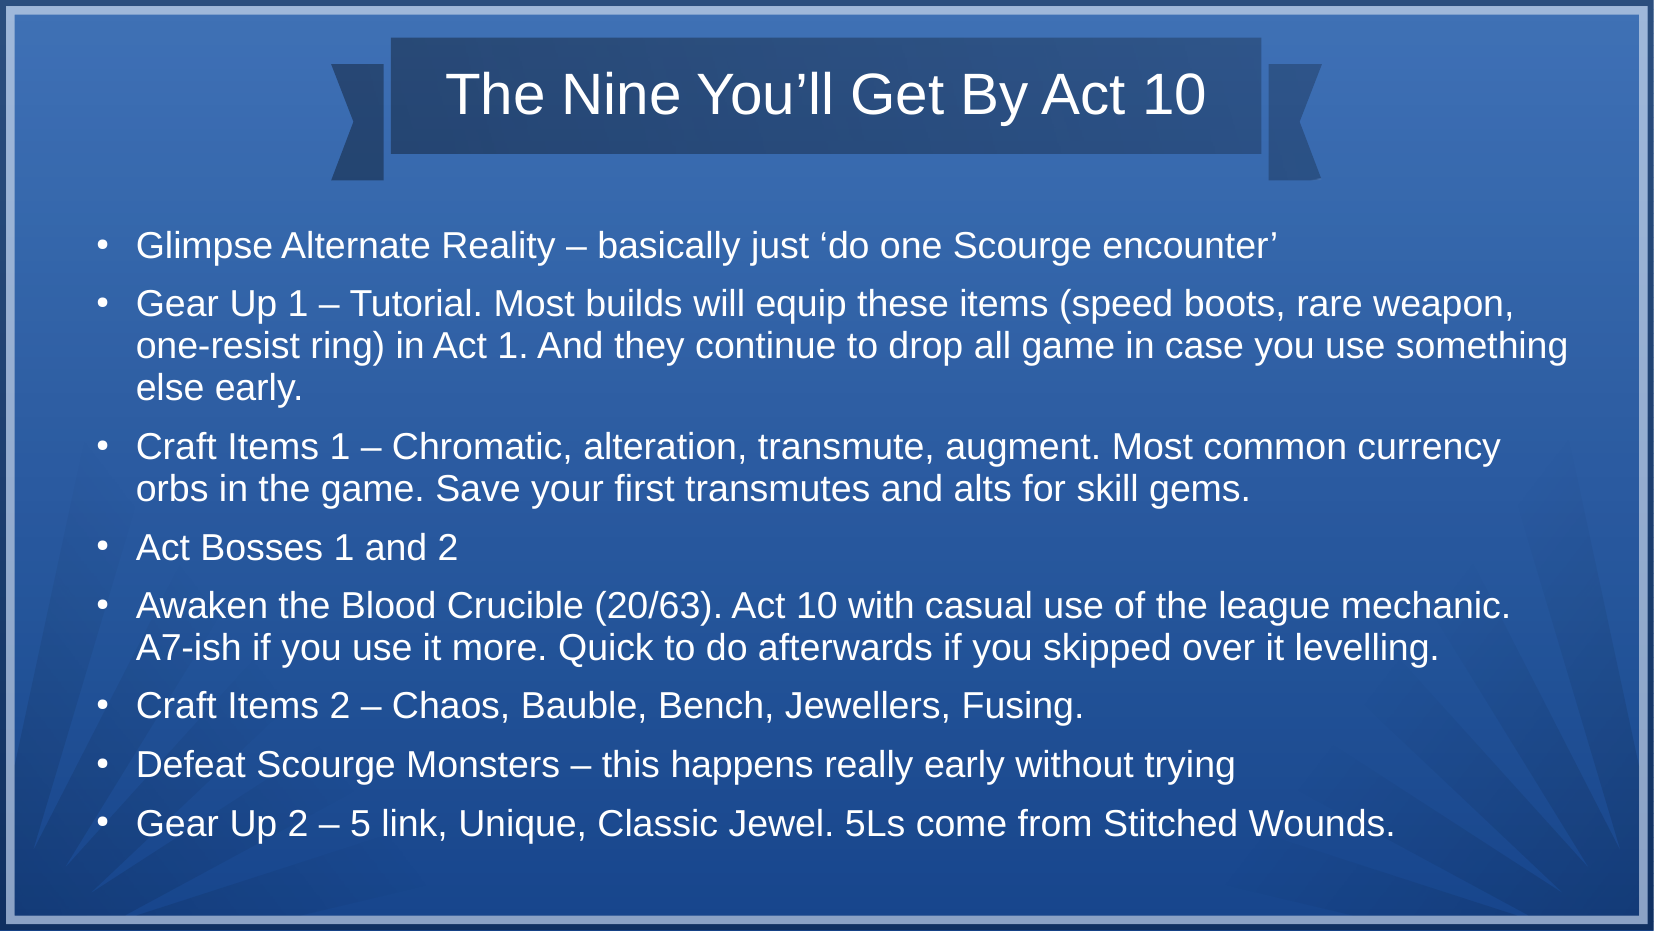

# The Nine You’ll Get By Act 10
Glimpse Alternate Reality – basically just ‘do one Scourge encounter’
Gear Up 1 – Tutorial. Most builds will equip these items (speed boots, rare weapon, one-resist ring) in Act 1. And they continue to drop all game in case you use something else early.
Craft Items 1 – Chromatic, alteration, transmute, augment. Most common currency orbs in the game. Save your first transmutes and alts for skill gems.
Act Bosses 1 and 2
Awaken the Blood Crucible (20/63). Act 10 with casual use of the league mechanic. A7-ish if you use it more. Quick to do afterwards if you skipped over it levelling.
Craft Items 2 – Chaos, Bauble, Bench, Jewellers, Fusing.
Defeat Scourge Monsters – this happens really early without trying
Gear Up 2 – 5 link, Unique, Classic Jewel. 5Ls come from Stitched Wounds.